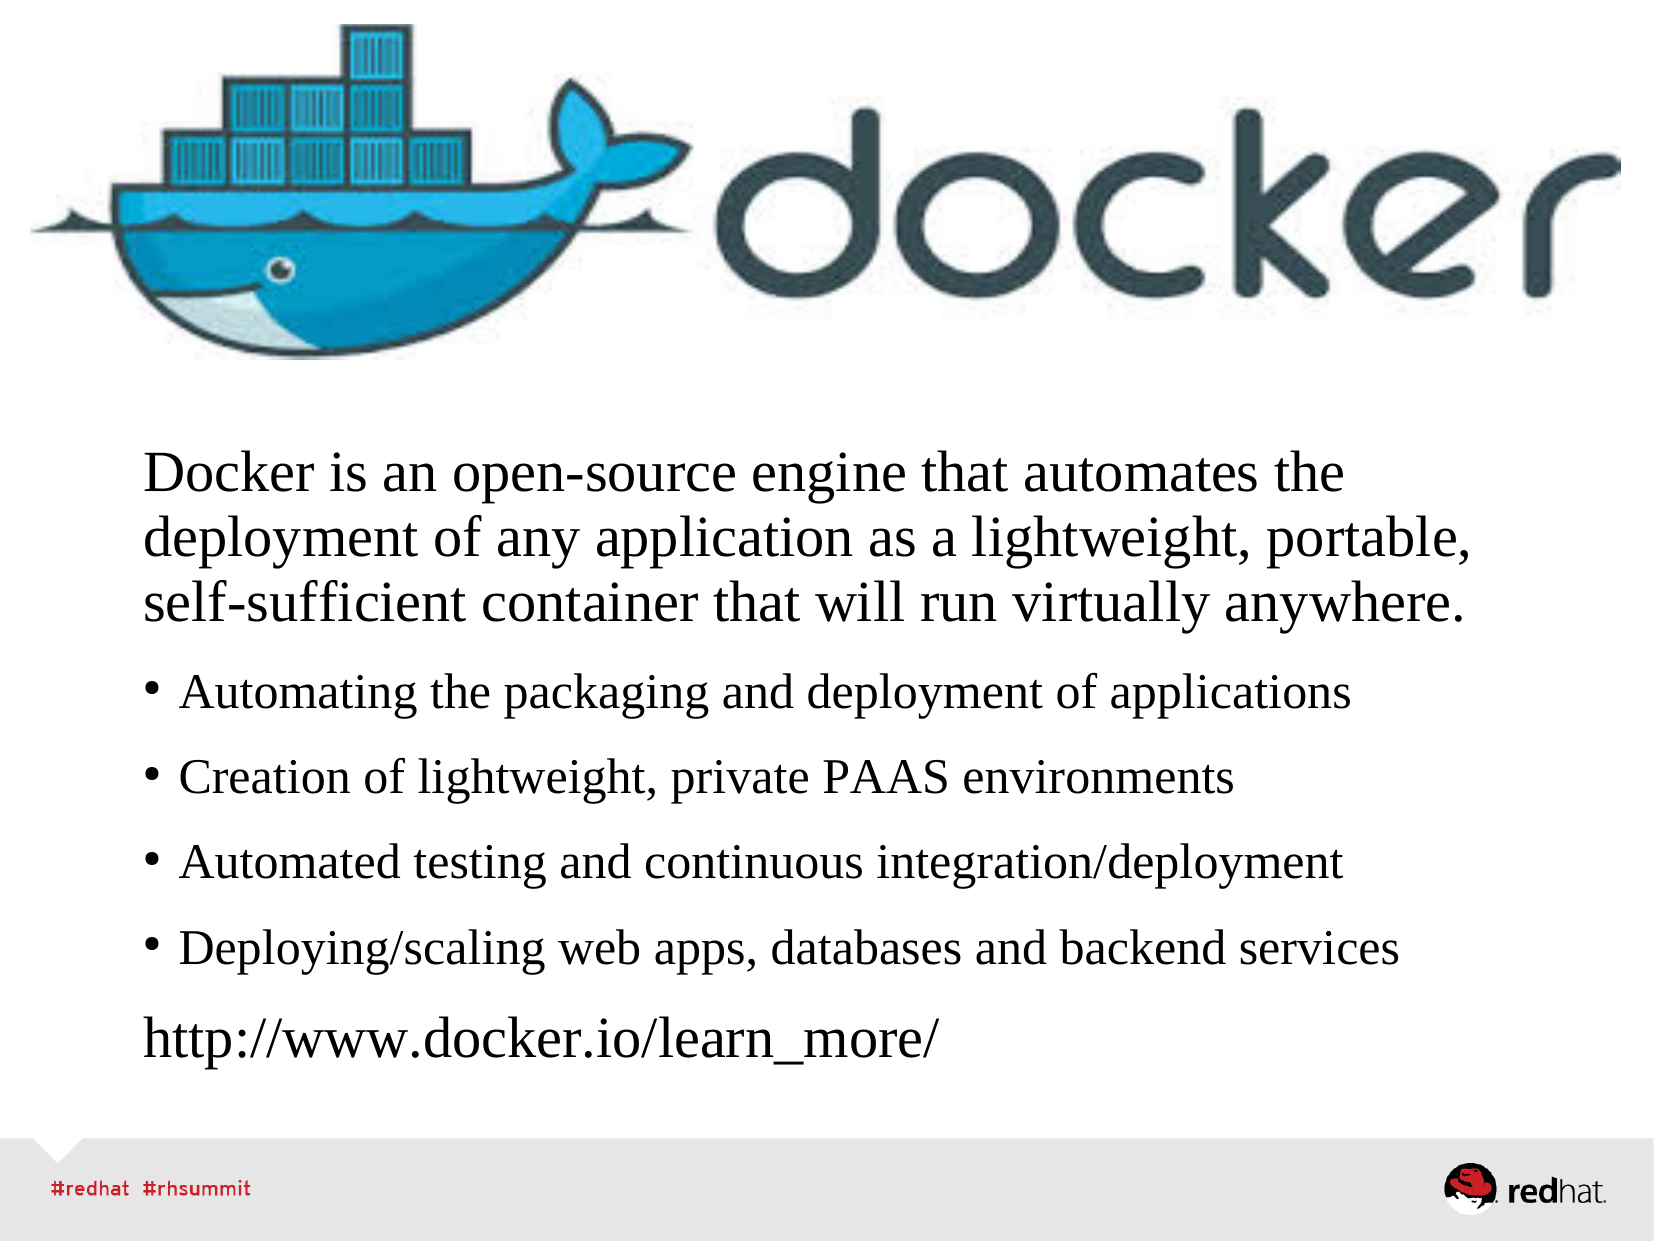

# Docker is an open-source engine that automates the deployment of any application as a lightweight, portable, self-sufficient container that will run virtually anywhere.
Automating the packaging and deployment of applications
Creation of lightweight, private PAAS environments
Automated testing and continuous integration/deployment
Deploying/scaling web apps, databases and backend services
http://www.docker.io/learn_more/